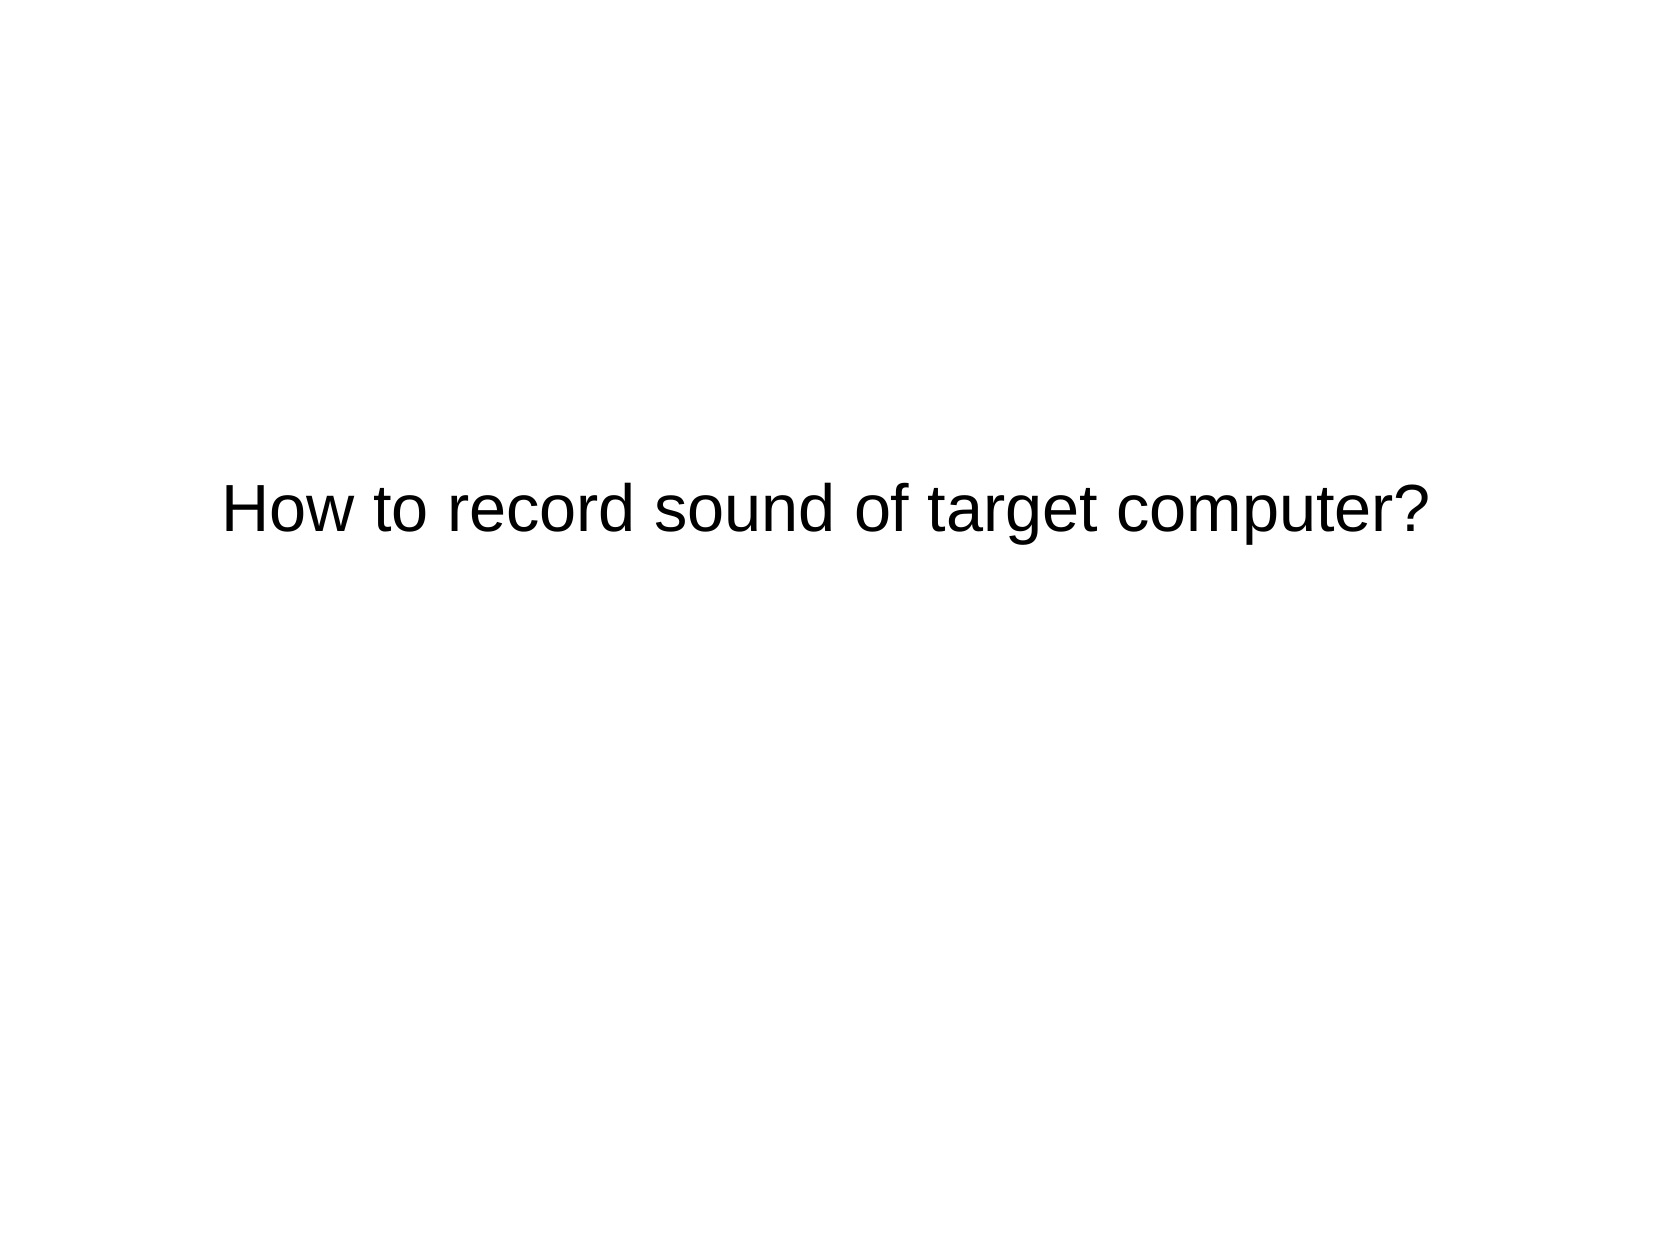

# How to record sound of target computer?